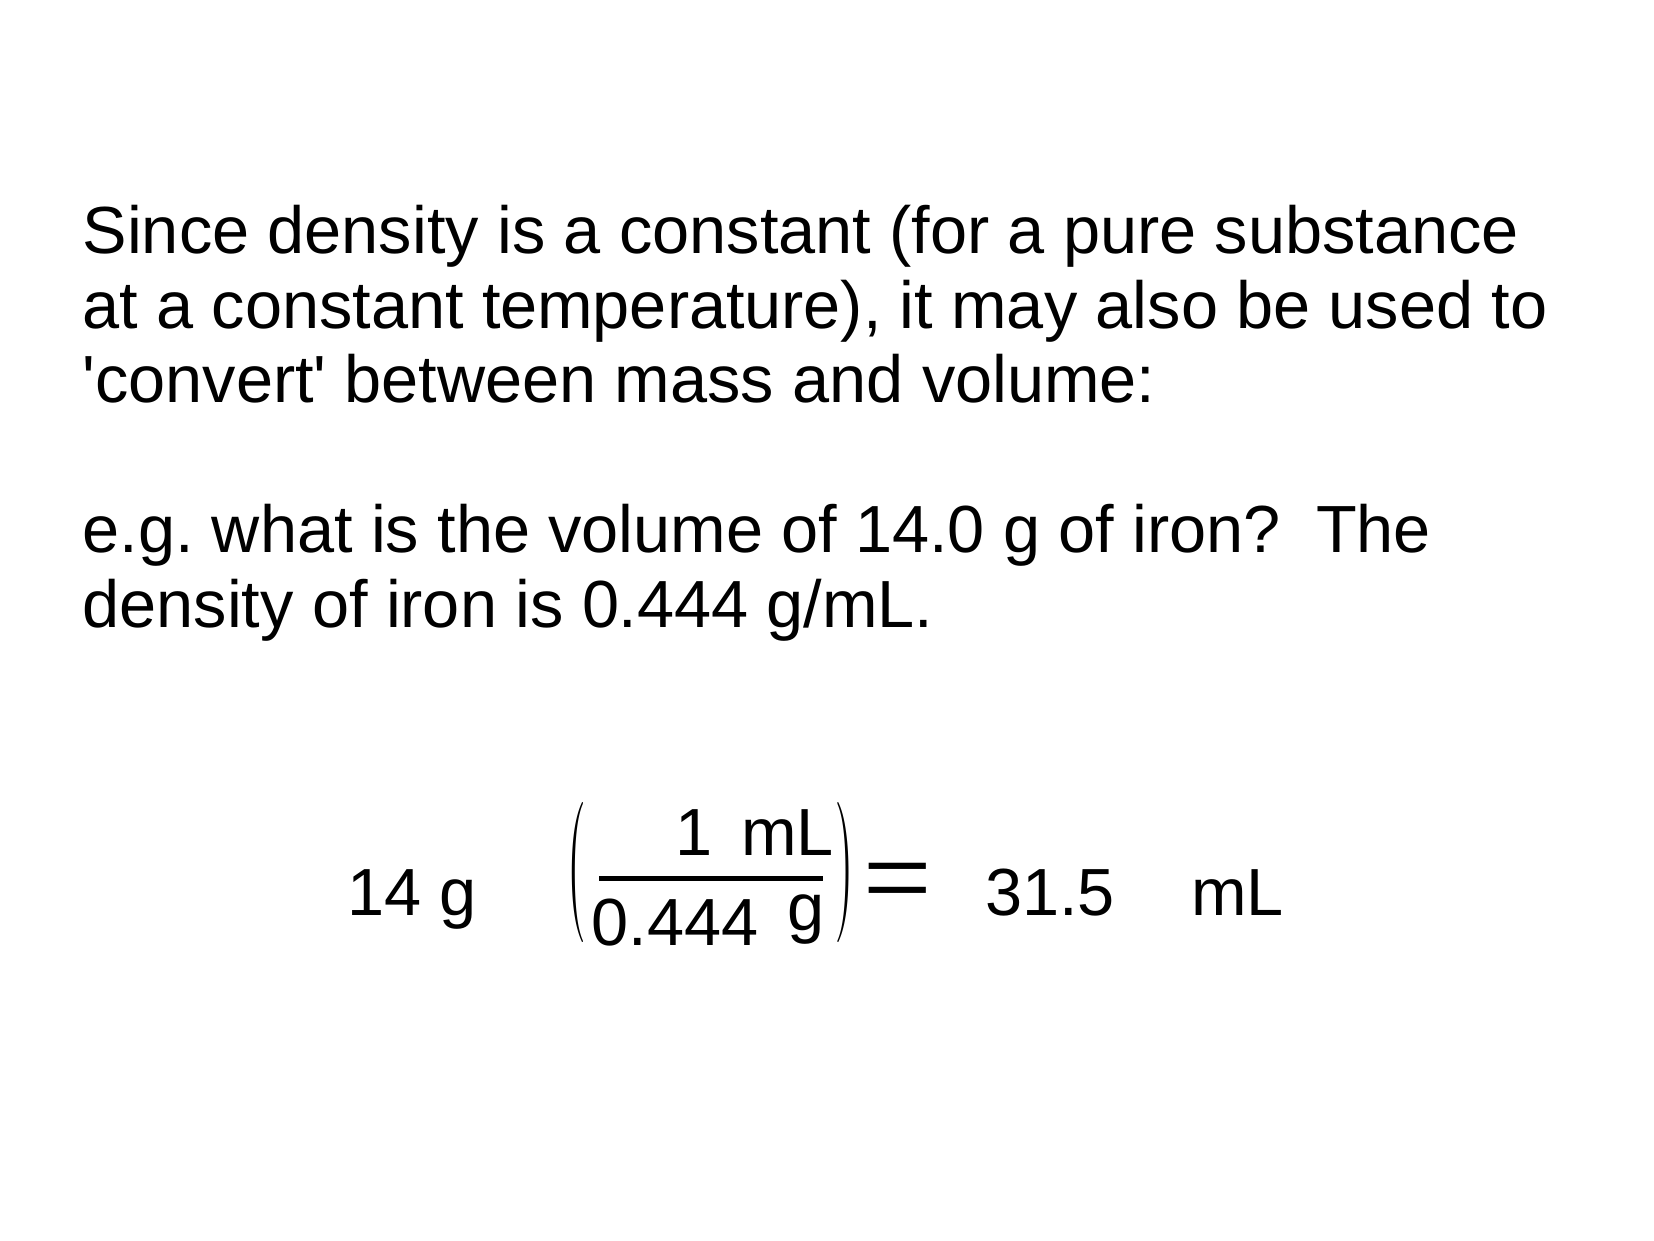

# Since density is a constant (for a pure substance at a constant temperature), it may also be used to 'convert' between mass and volume:
e.g. what is the volume of 14.0 g of iron? The density of iron is 0.444 g/mL.
1
mL
14 g
31.5
mL
g
0.444